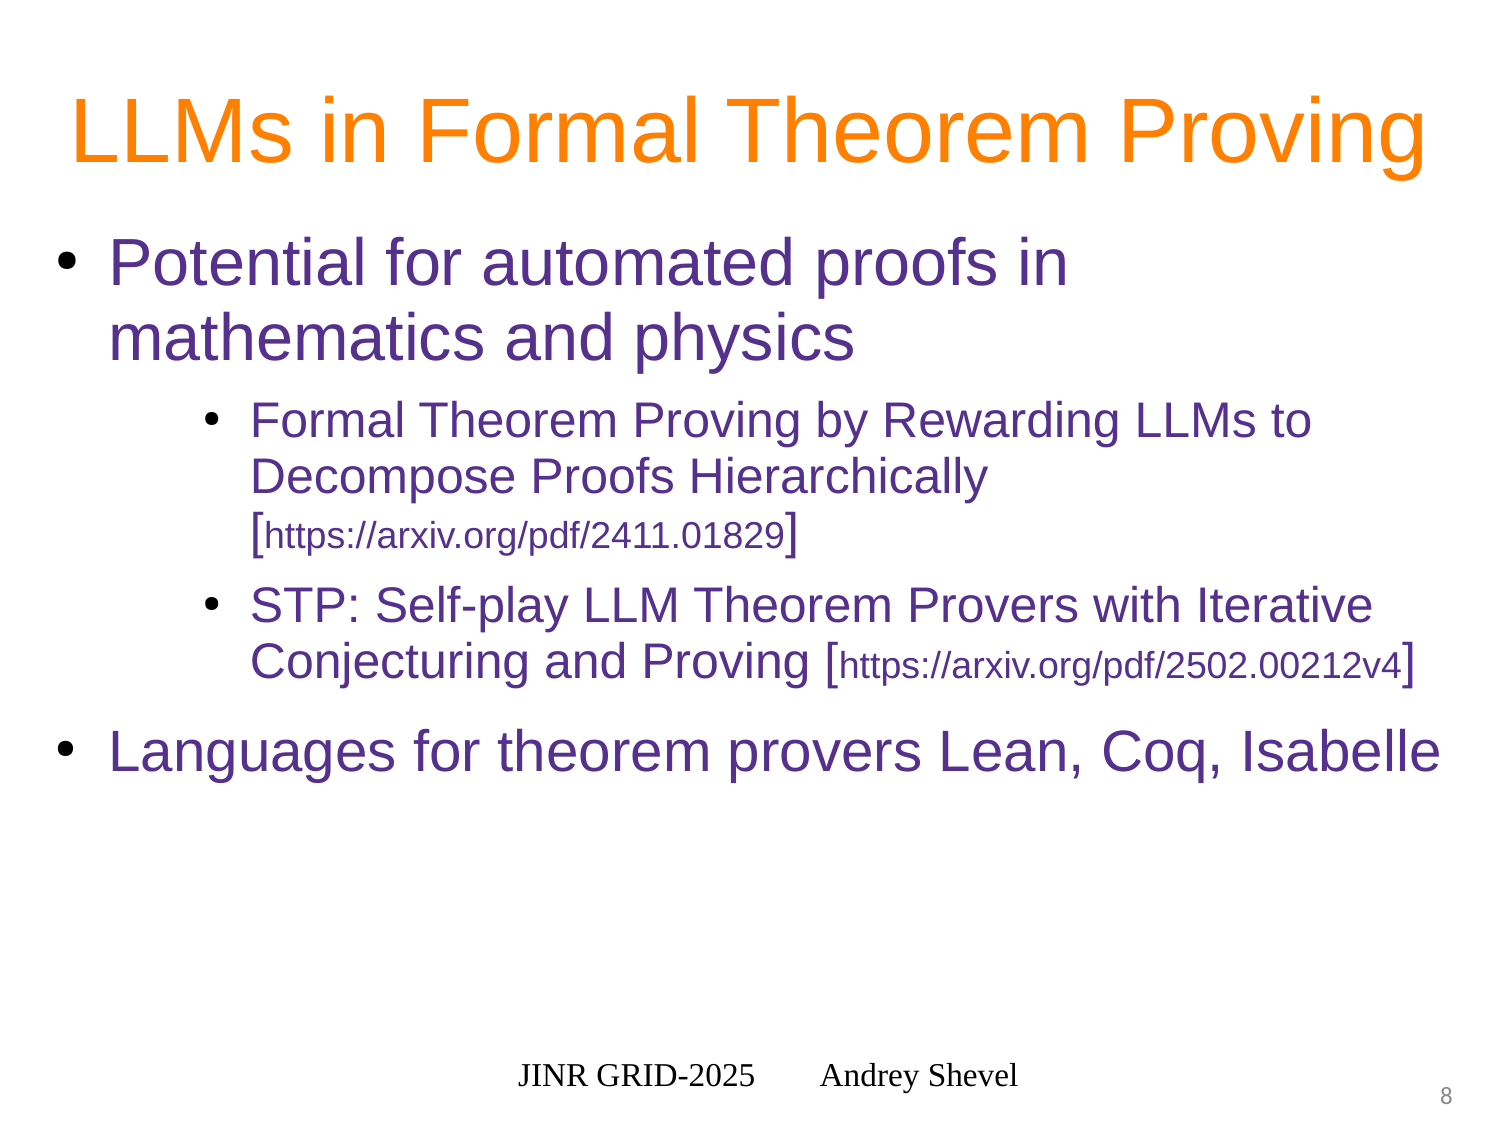

# LLMs in Formal Theorem Proving
Potential for automated proofs in mathematics and physics
Formal Theorem Proving by Rewarding LLMs to Decompose Proofs Hierarchically [https://arxiv.org/pdf/2411.01829]
STP: Self-play LLM Theorem Provers with Iterative Conjecturing and Proving [https://arxiv.org/pdf/2502.00212v4]
Languages for theorem provers Lean, Coq, Isabelle
8